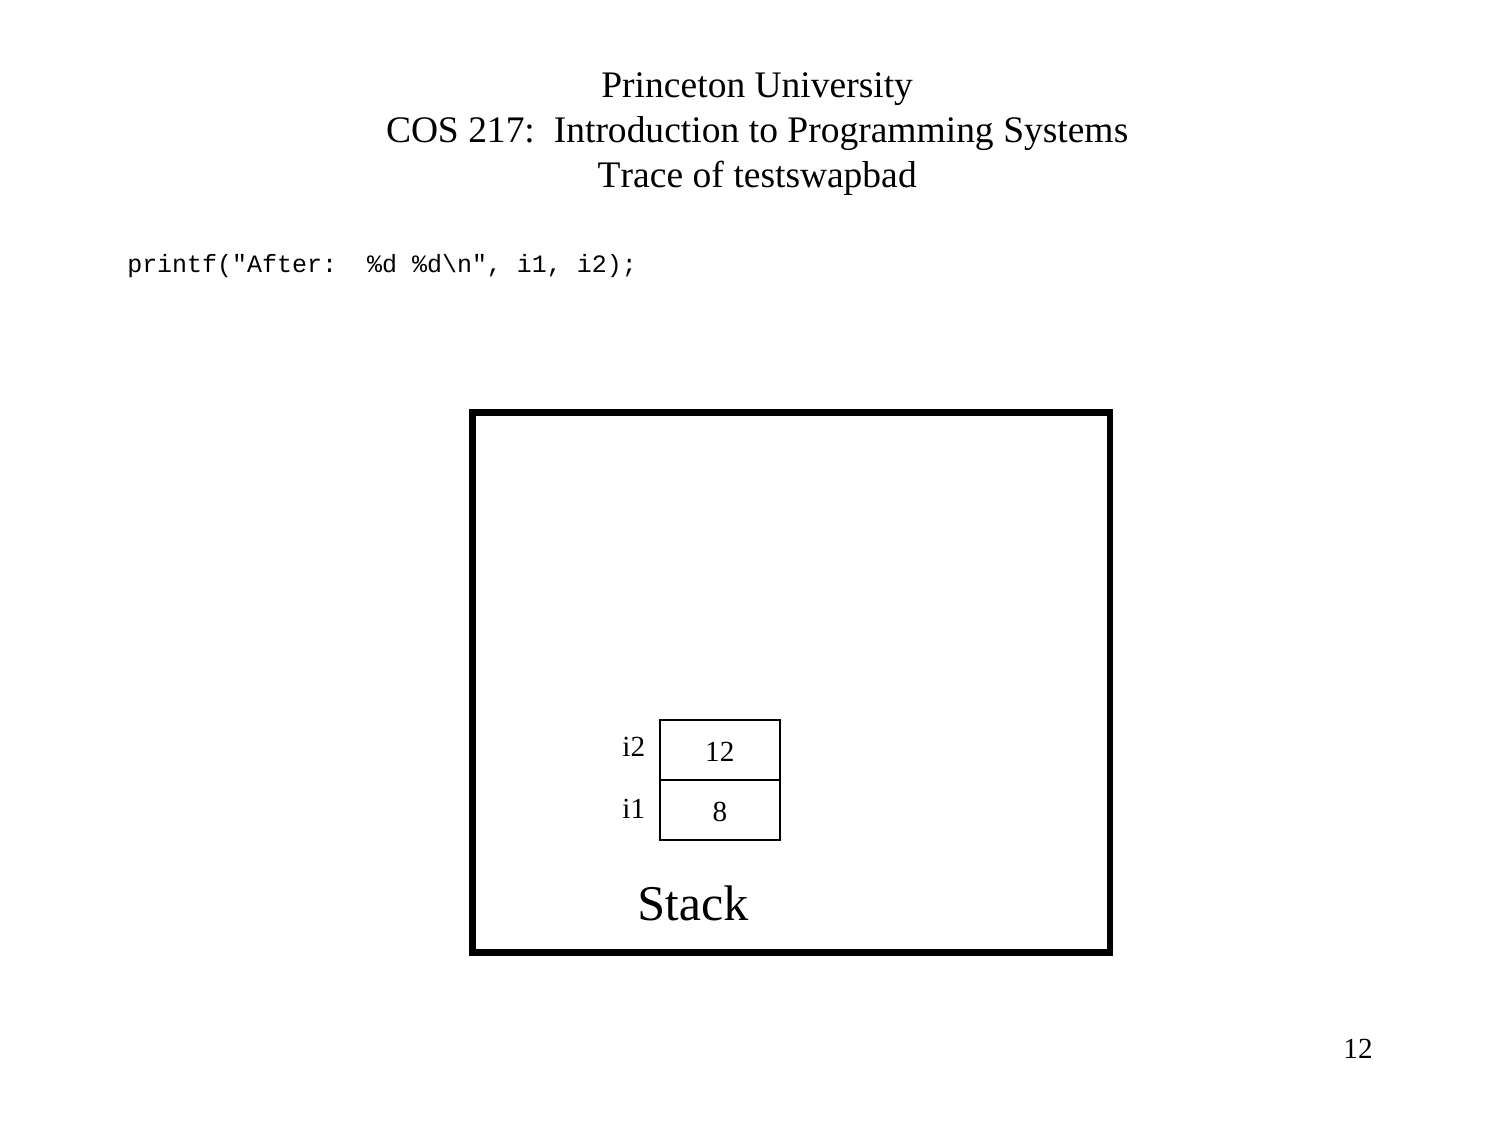

Princeton University
COS 217: Introduction to Programming Systems
Trace of testswapbad
printf("After: %d %d\n", i1, i2);
i2
12
8
i1
Stack
12